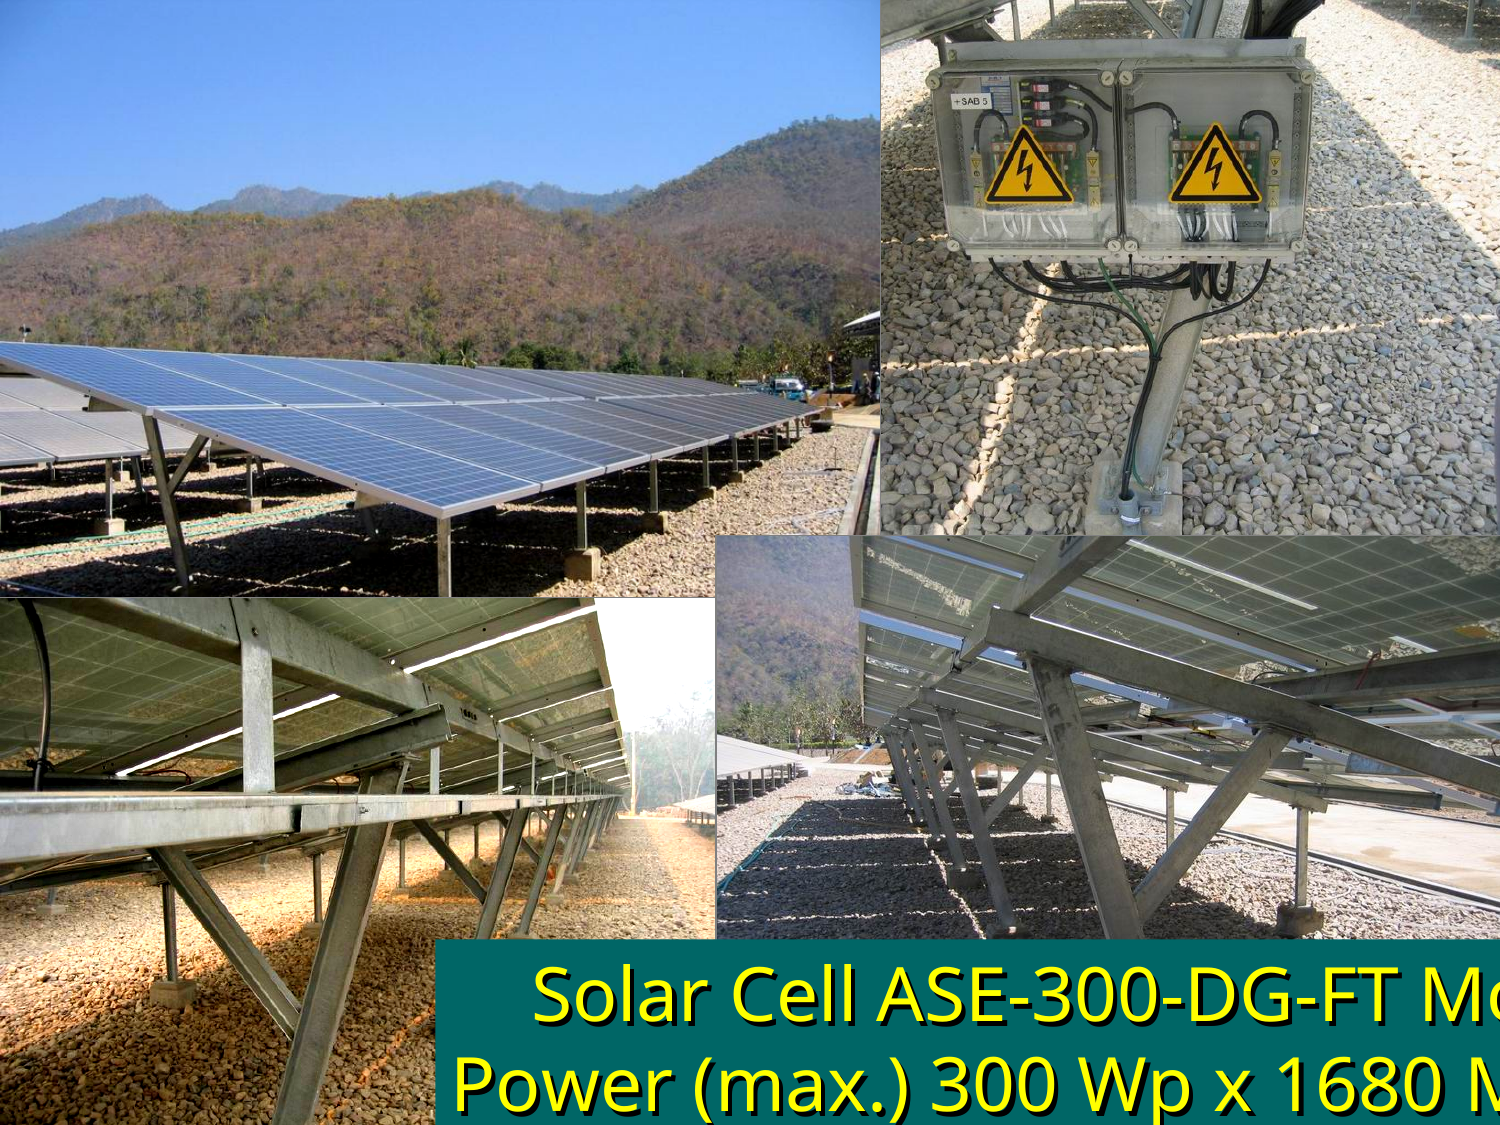

Solar Cell ASE-300-DG-FT Module
Power (max.) 300 Wp x 1680 Modules